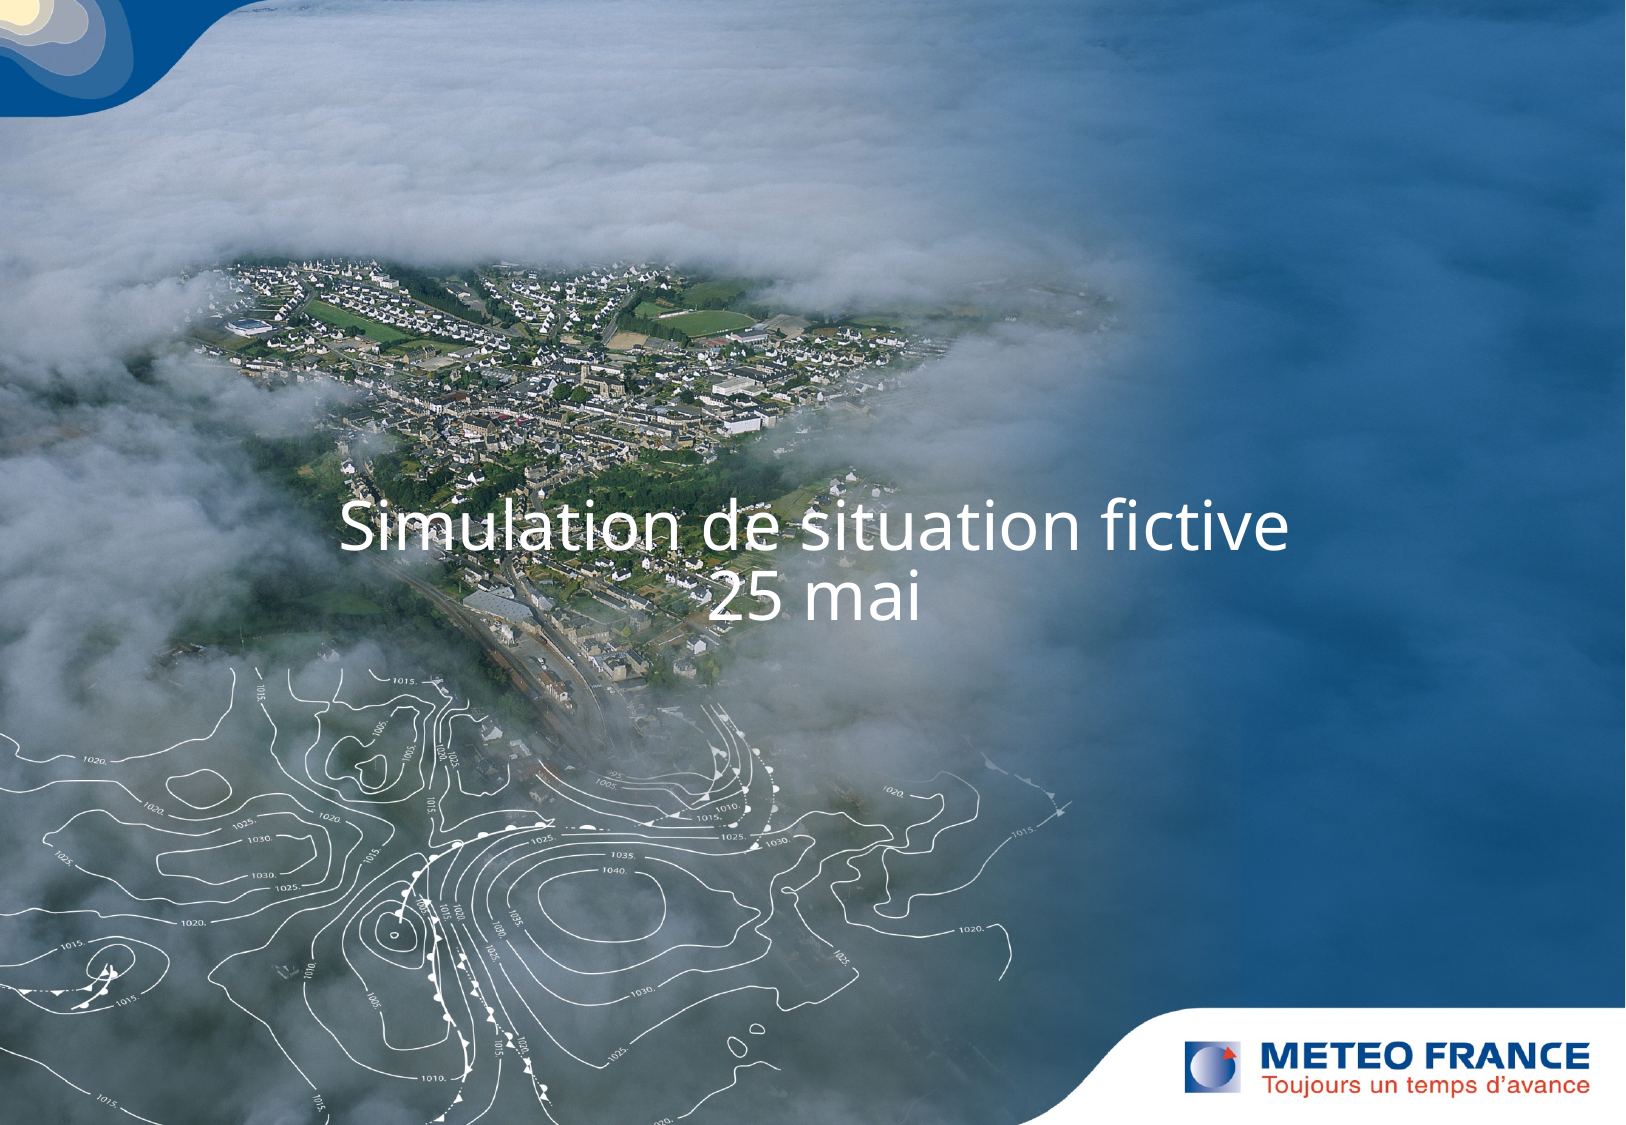

# Simulation de situation fictive 25 mai